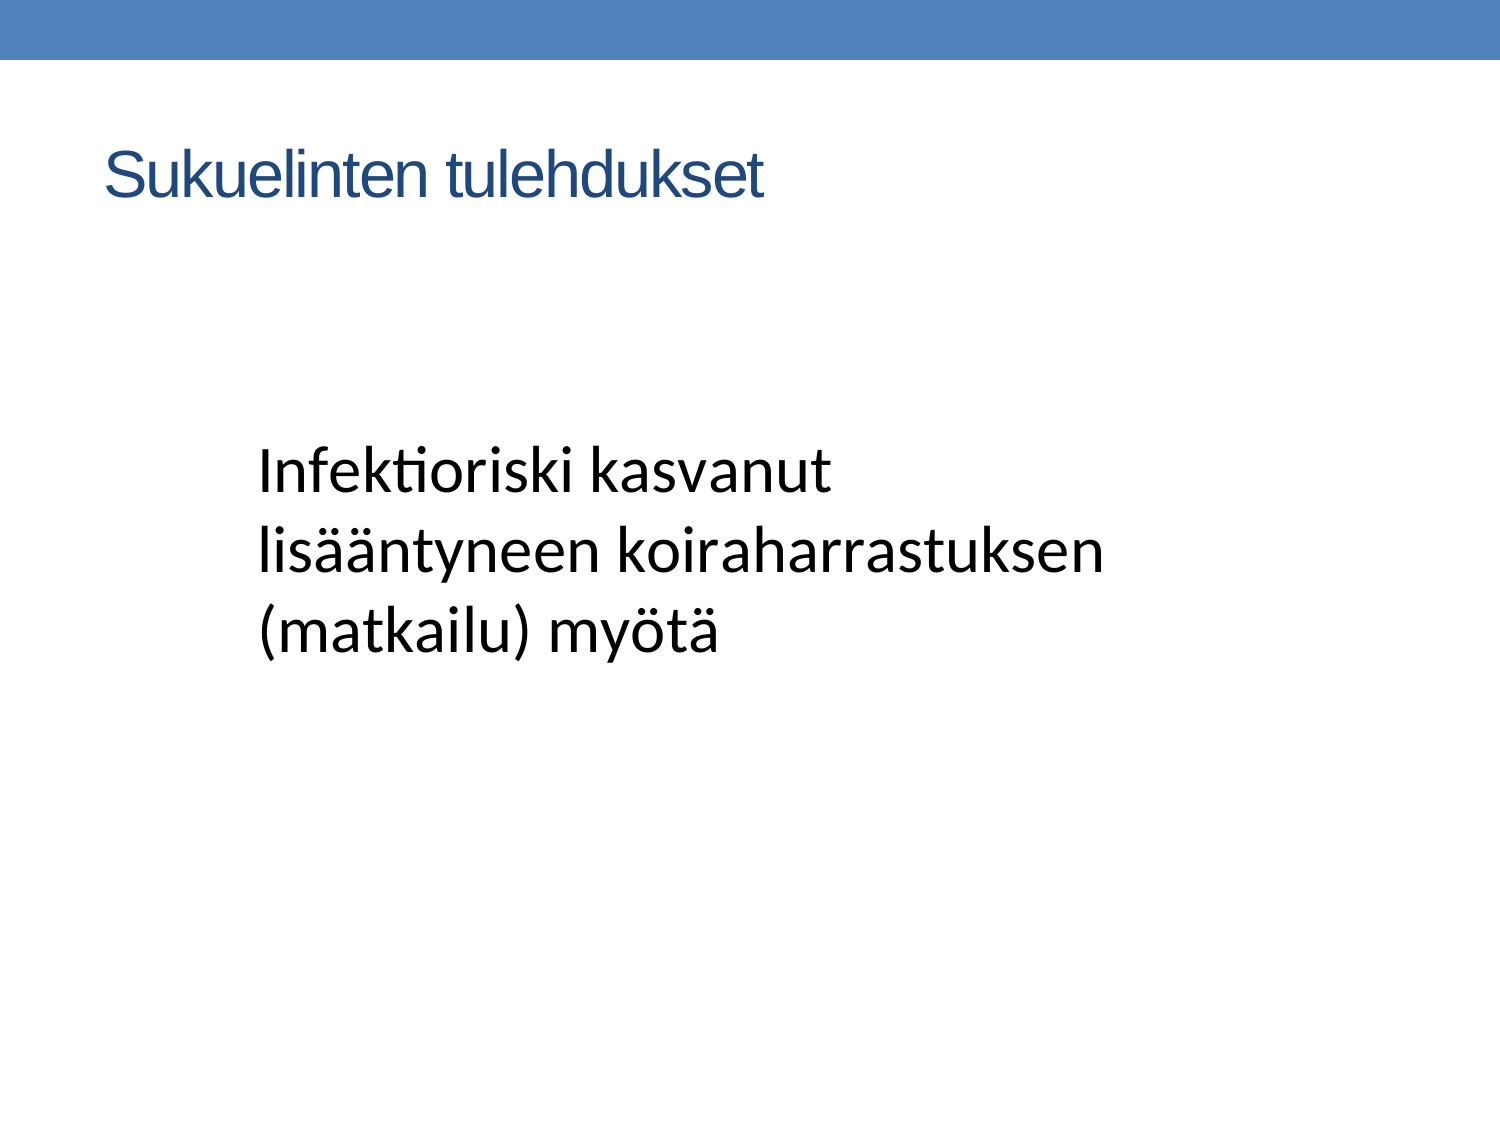

# Sukuelinten tulehdukset
Infektioriski kasvanut lisääntyneen koiraharrastuksen (matkailu) myötä